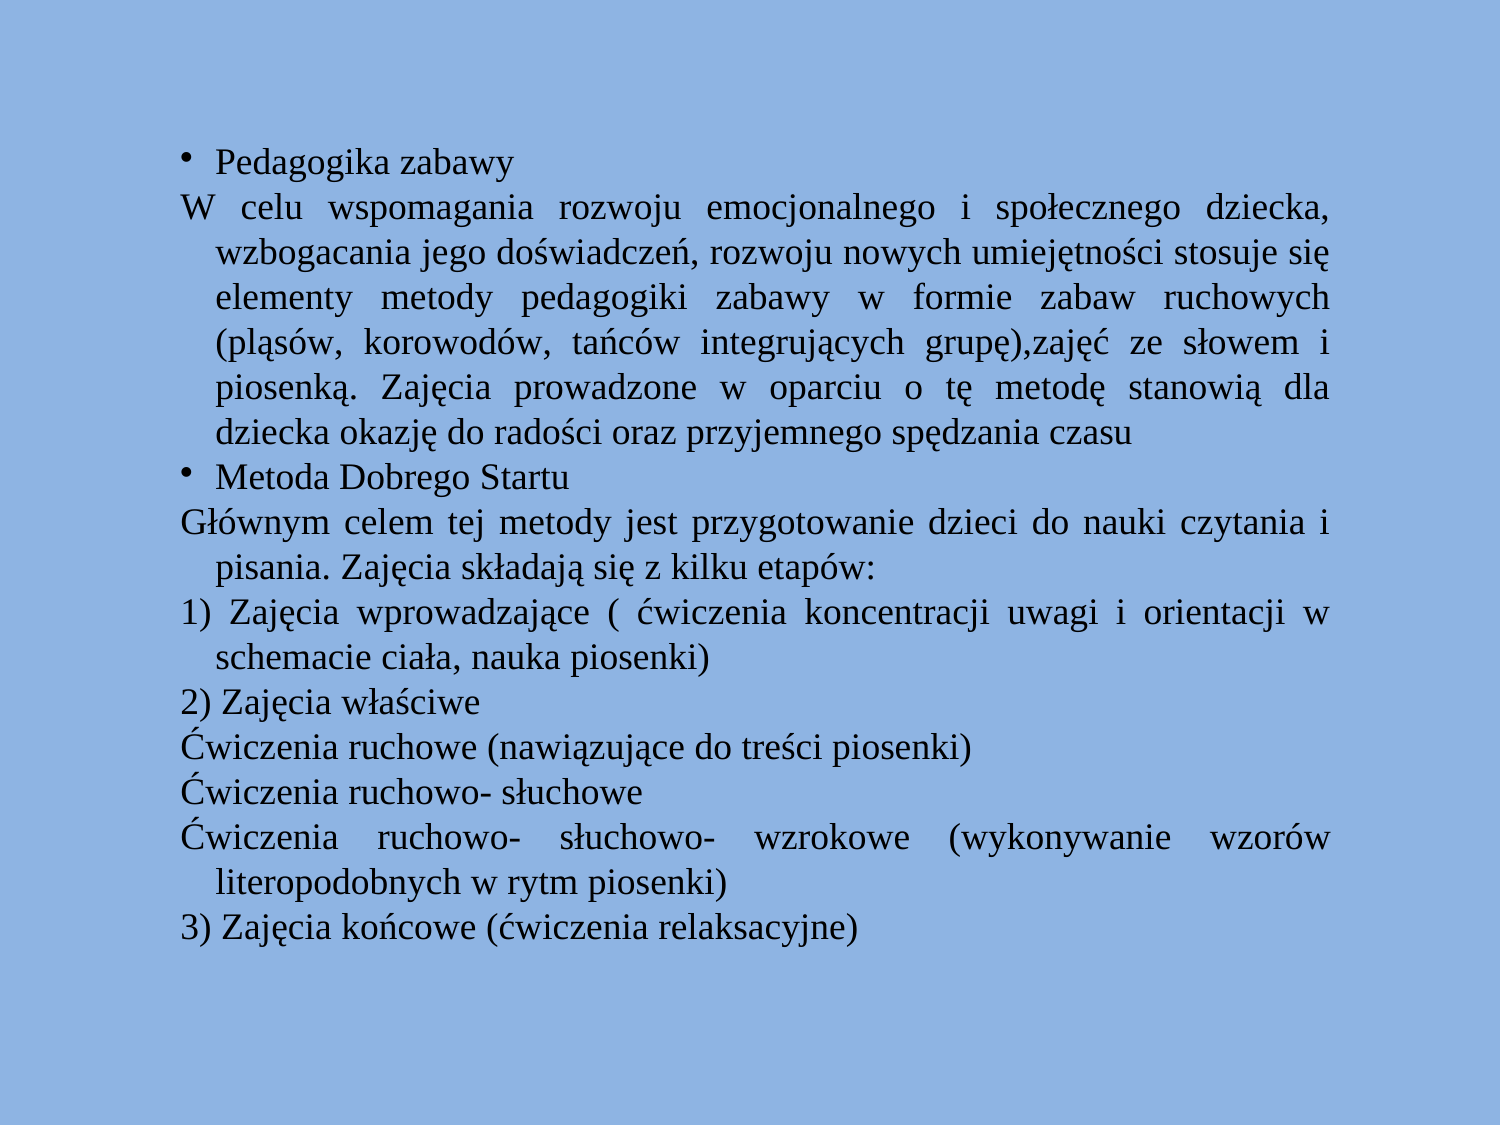

Pedagogika zabawy
W celu wspomagania rozwoju emocjonalnego i społecznego dziecka, wzbogacania jego doświadczeń, rozwoju nowych umiejętności stosuje się elementy metody pedagogiki zabawy w formie zabaw ruchowych (pląsów, korowodów, tańców integrujących grupę),zajęć ze słowem i piosenką. Zajęcia prowadzone w oparciu o tę metodę stanowią dla dziecka okazję do radości oraz przyjemnego spędzania czasu
Metoda Dobrego Startu
Głównym celem tej metody jest przygotowanie dzieci do nauki czytania i pisania. Zajęcia składają się z kilku etapów:
1) Zajęcia wprowadzające ( ćwiczenia koncentracji uwagi i orientacji w schemacie ciała, nauka piosenki)
2) Zajęcia właściwe
Ćwiczenia ruchowe (nawiązujące do treści piosenki)
Ćwiczenia ruchowo- słuchowe
Ćwiczenia ruchowo- słuchowo- wzrokowe (wykonywanie wzorów literopodobnych w rytm piosenki)
3) Zajęcia końcowe (ćwiczenia relaksacyjne)